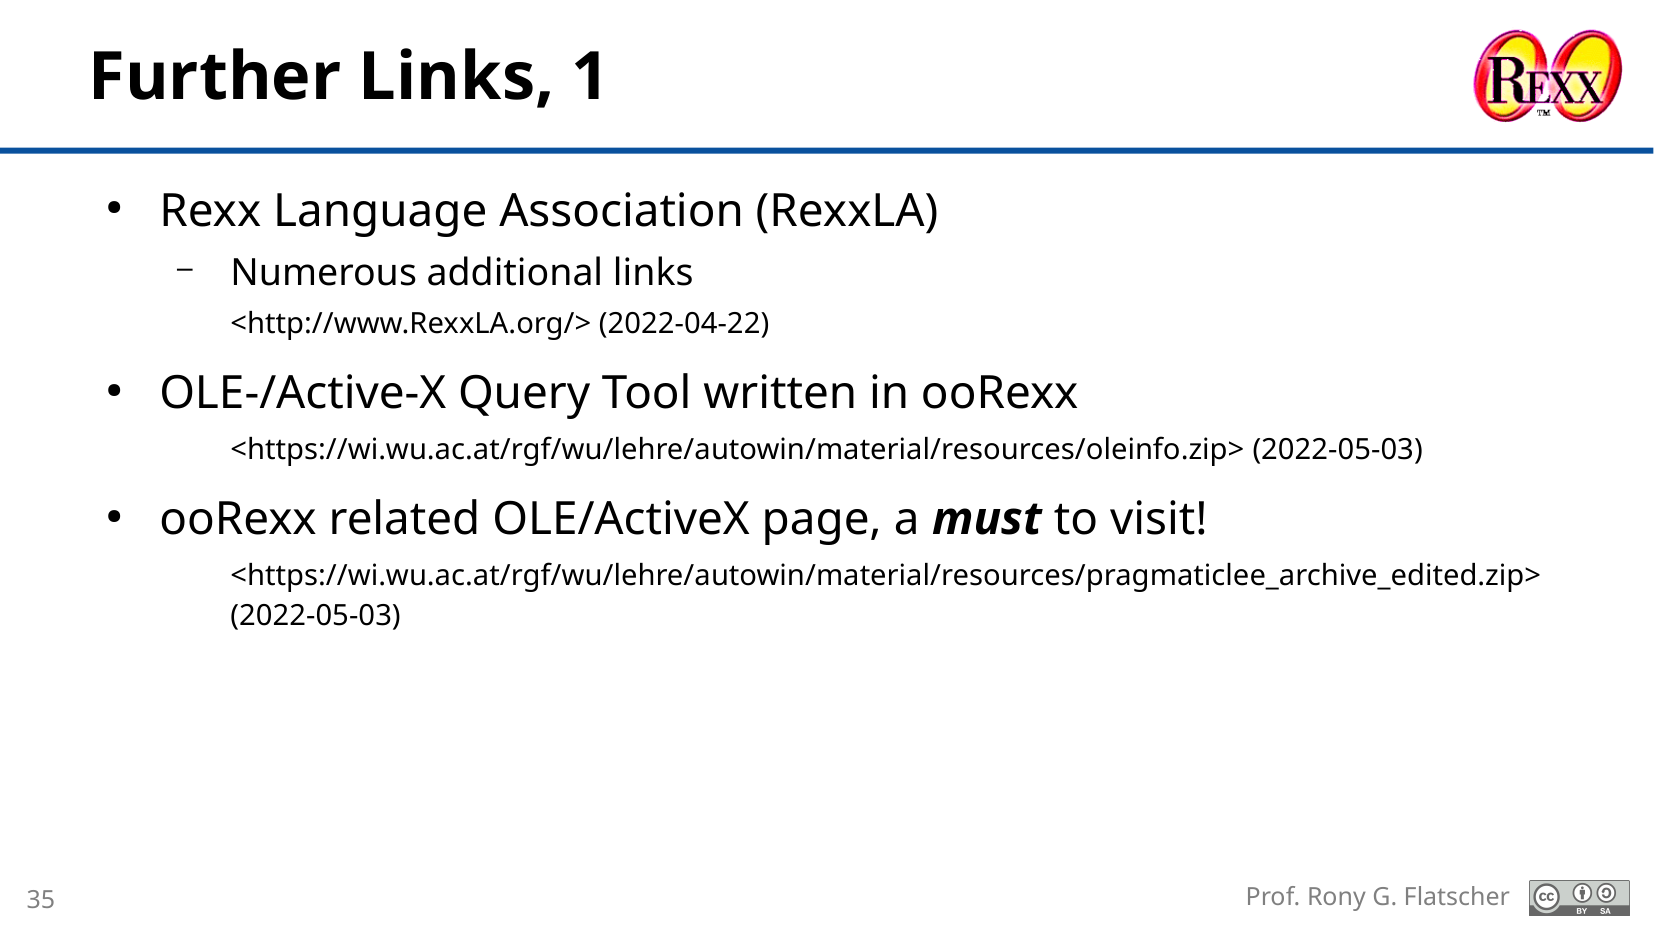

# Further Links, 1
Rexx Language Association (RexxLA)
Numerous additional links
<http://www.RexxLA.org/> (2022-04-22)
OLE-/Active-X Query Tool written in ooRexx
<https://wi.wu.ac.at/rgf/wu/lehre/autowin/material/resources/oleinfo.zip> (2022-05-03)
ooRexx related OLE/ActiveX page, a must to visit!
<https://wi.wu.ac.at/rgf/wu/lehre/autowin/material/resources/pragmaticlee_archive_edited.zip> (2022-05-03)